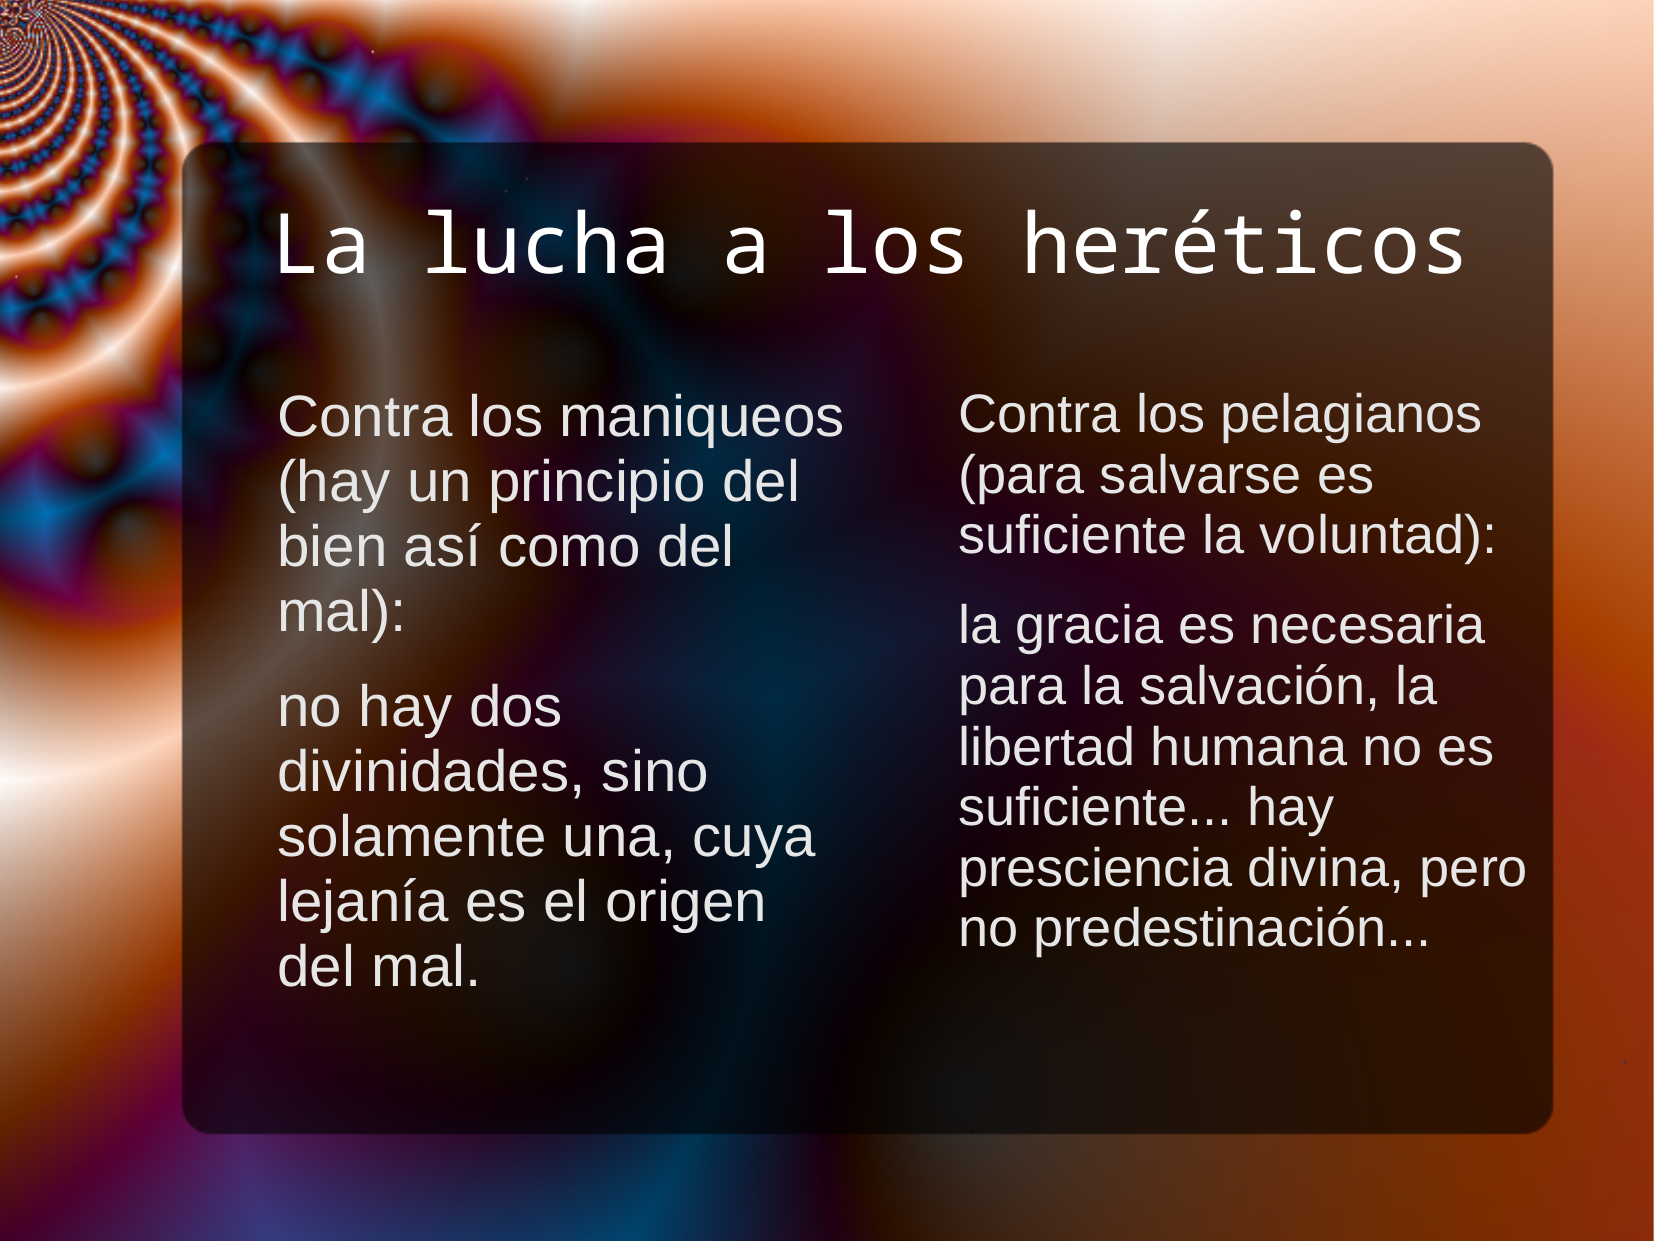

# La lucha a los heréticos
Contra los maniqueos (hay un principio del bien así como del mal):
no hay dos divinidades, sino solamente una, cuya lejanía es el origen del mal.
Contra los pelagianos (para salvarse es suficiente la voluntad):
la gracia es necesaria para la salvación, la libertad humana no es suficiente... hay presciencia divina, pero no predestinación...